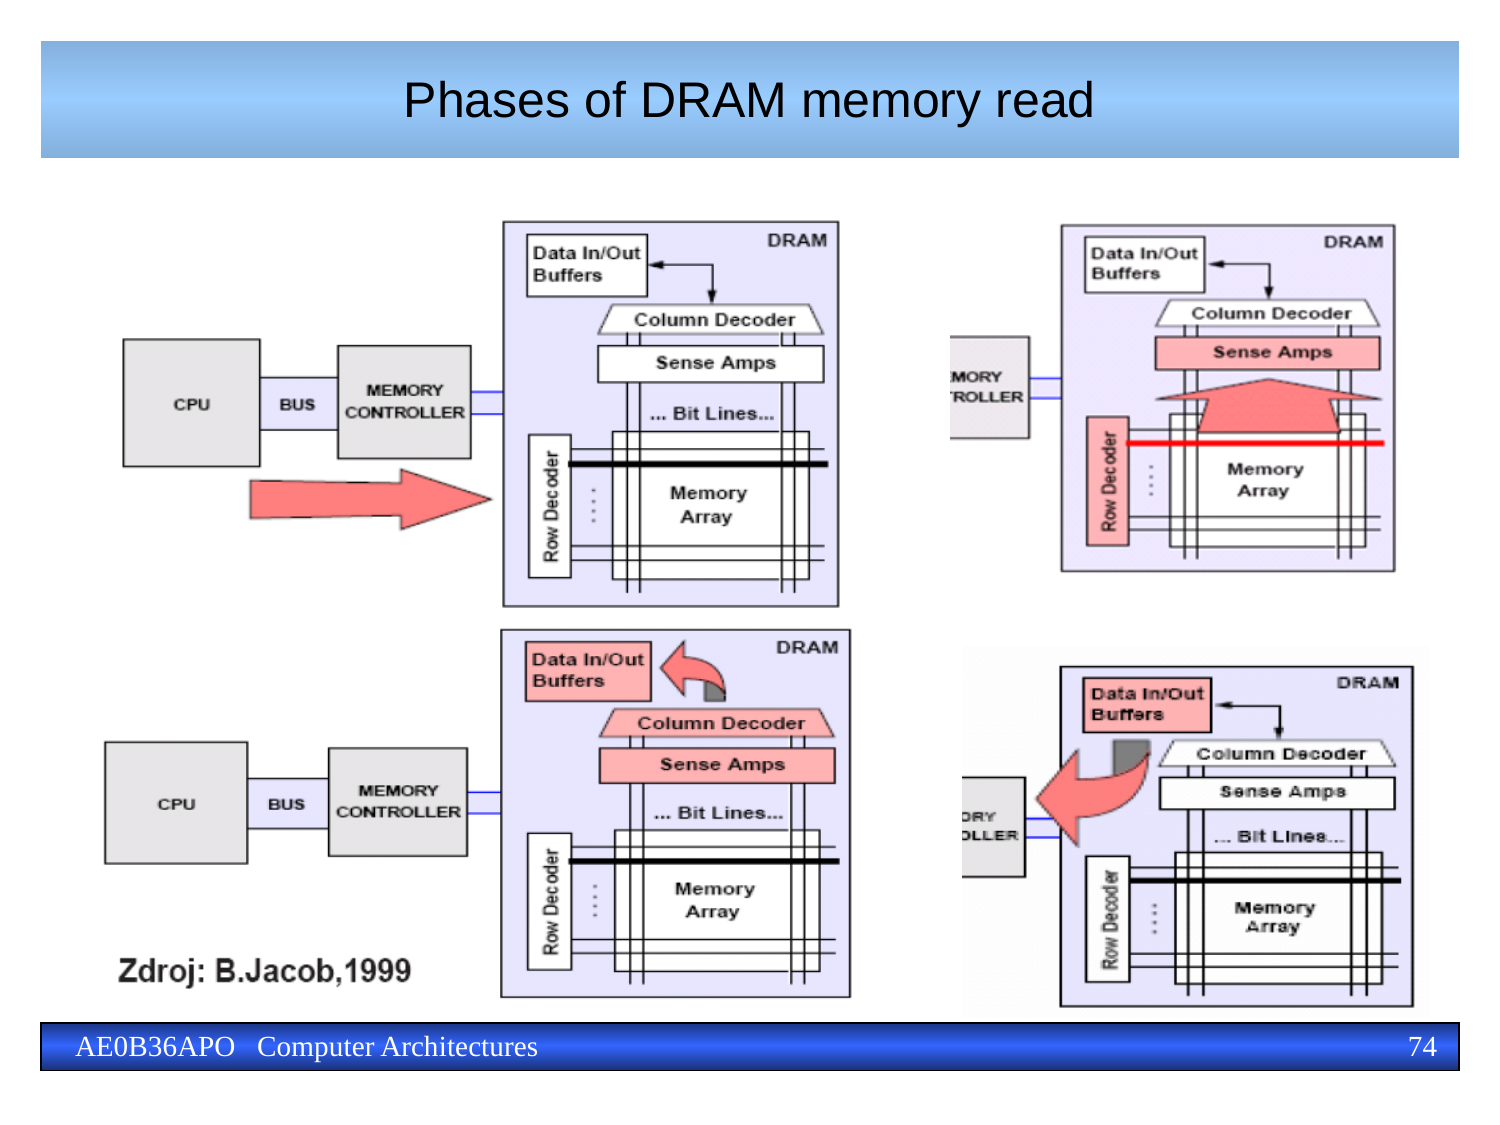

# Phases of DRAM memory read
AE0B36APO Computer Architectures
74